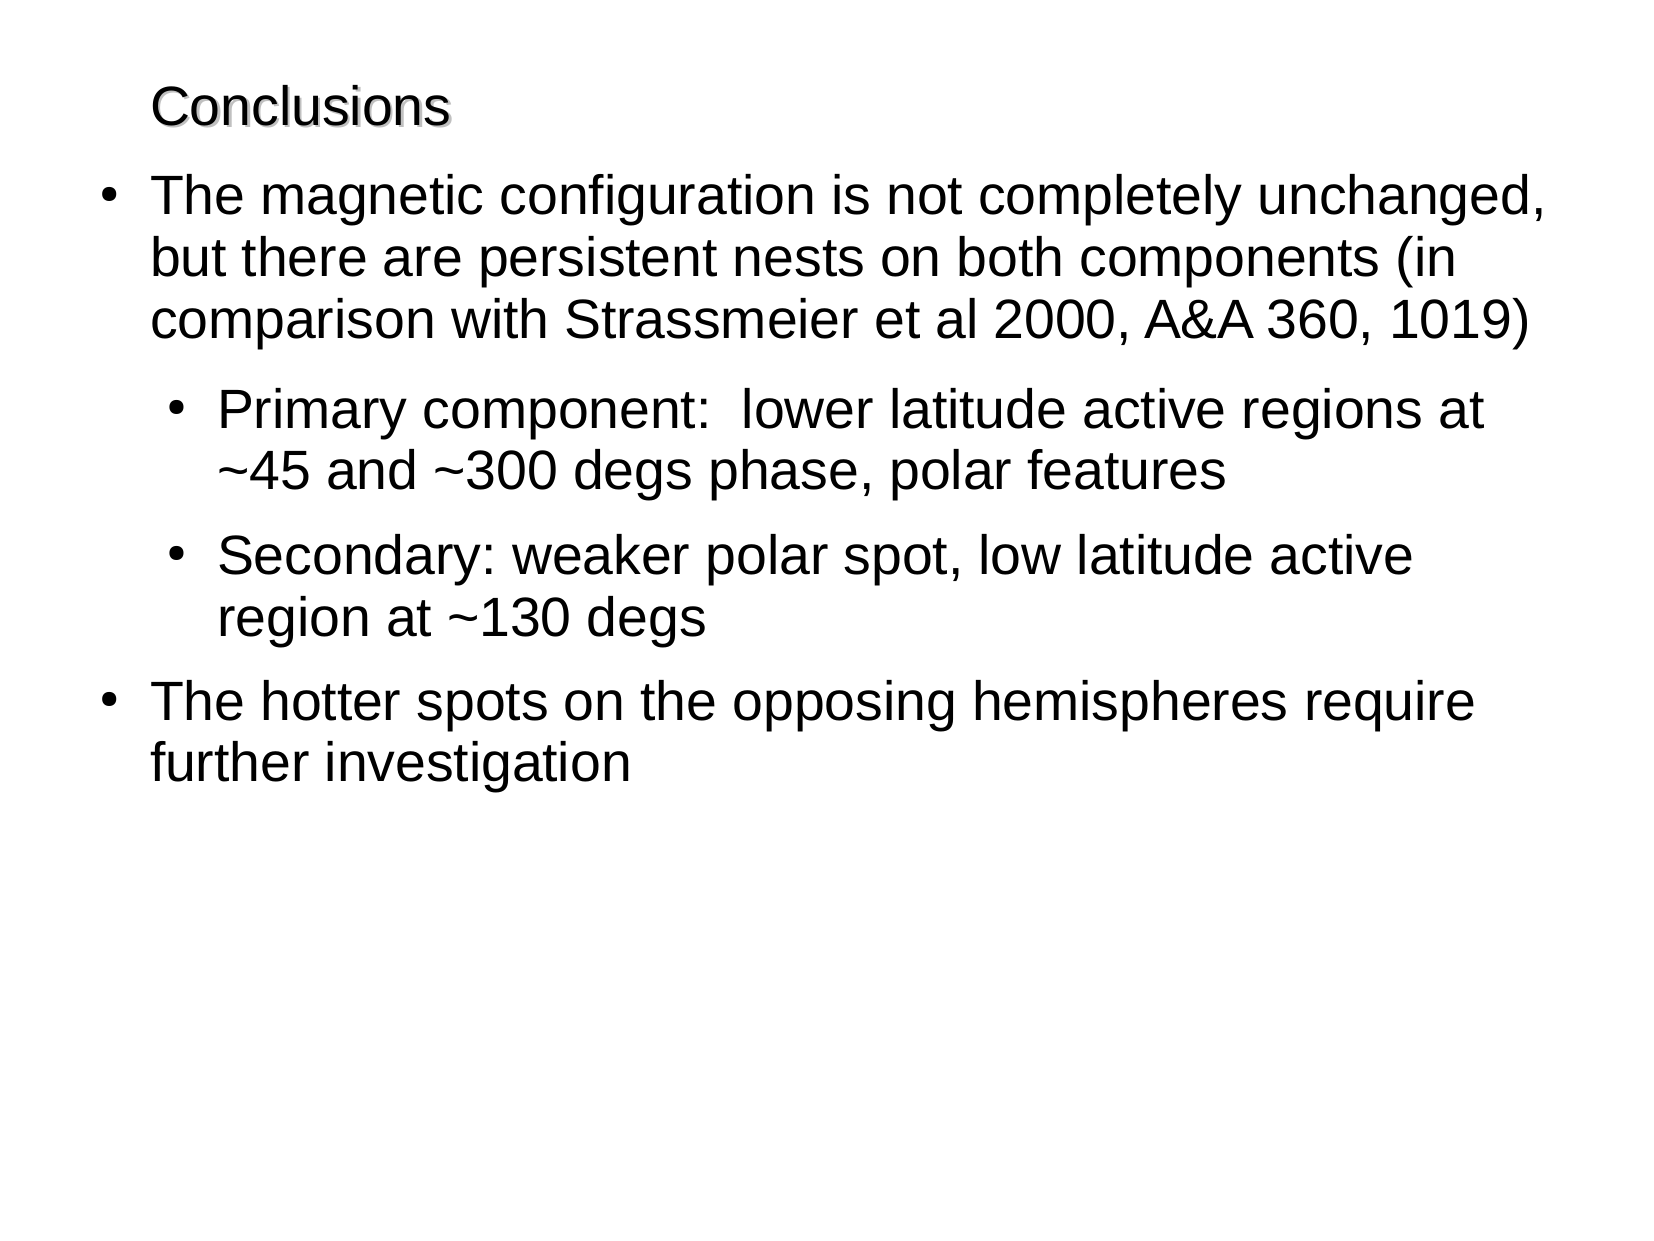

# Conclusions
The magnetic configuration is not completely unchanged, but there are persistent nests on both components (in comparison with Strassmeier et al 2000, A&A 360, 1019)
Primary component: lower latitude active regions at ~45 and ~300 degs phase, polar features
Secondary: weaker polar spot, low latitude active region at ~130 degs
The hotter spots on the opposing hemispheres require further investigation